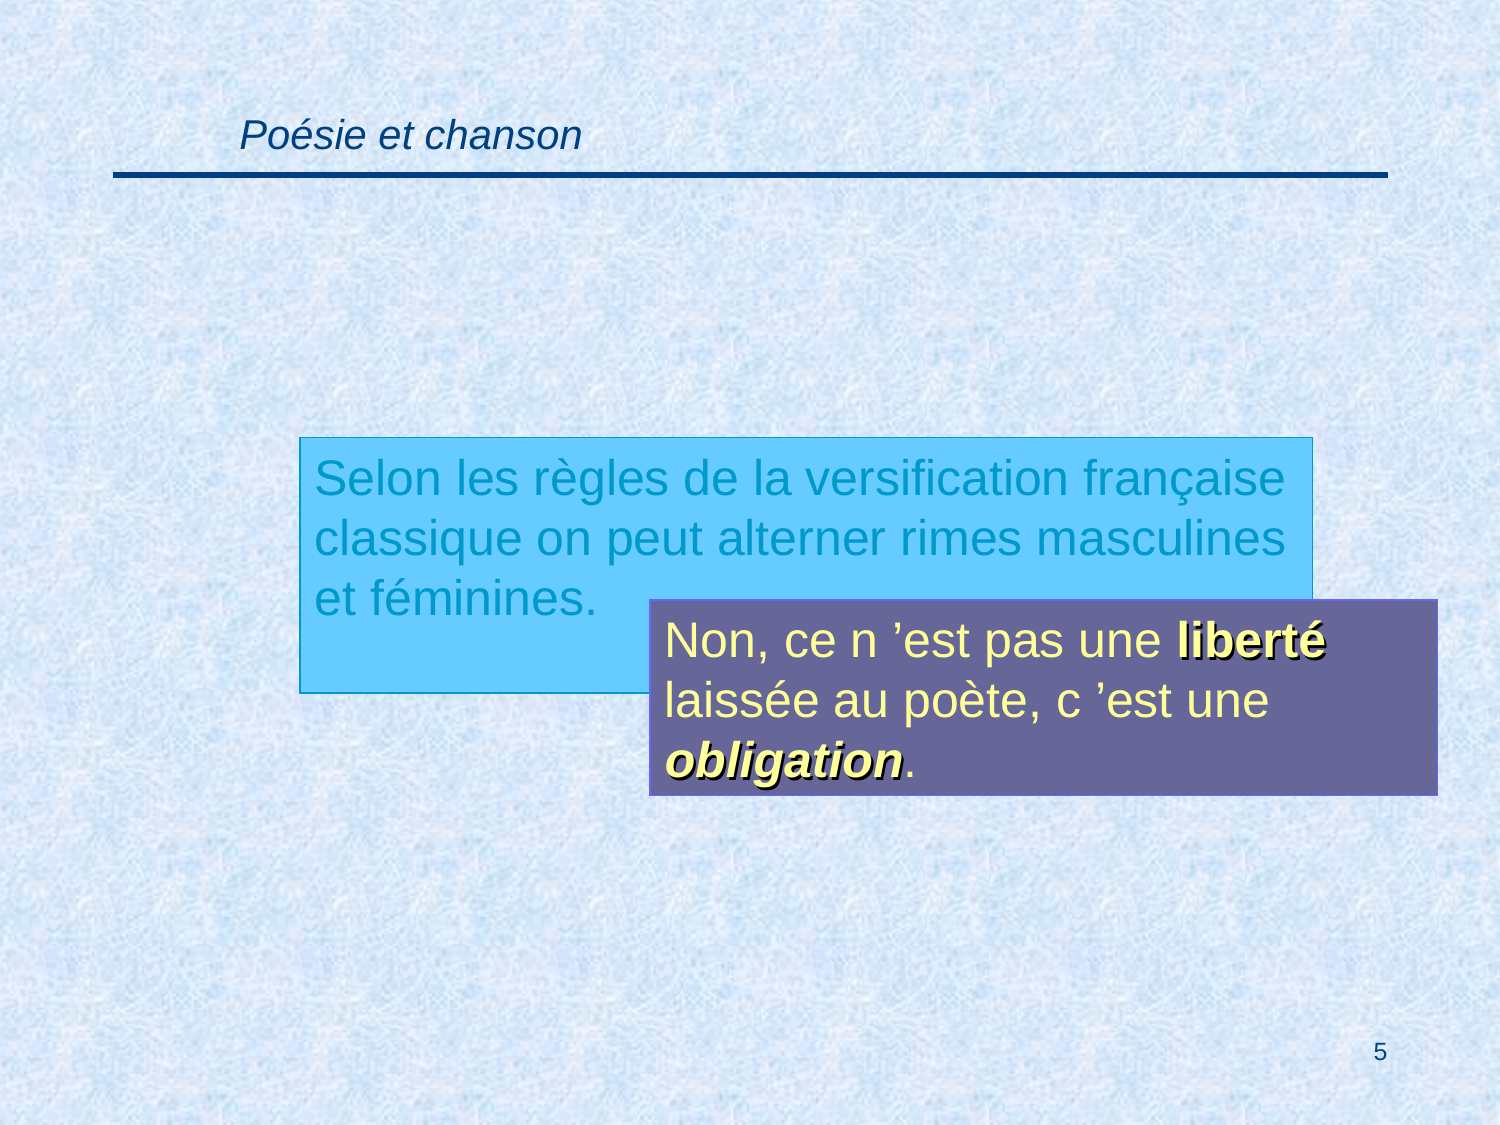

Poésie et chanson
Selon les règles de la versification française classique on peut alterner rimes masculines et féminines.
V / F
Non, ce n ’est pas une liberté laissée au poète, c ’est une obligation.
5